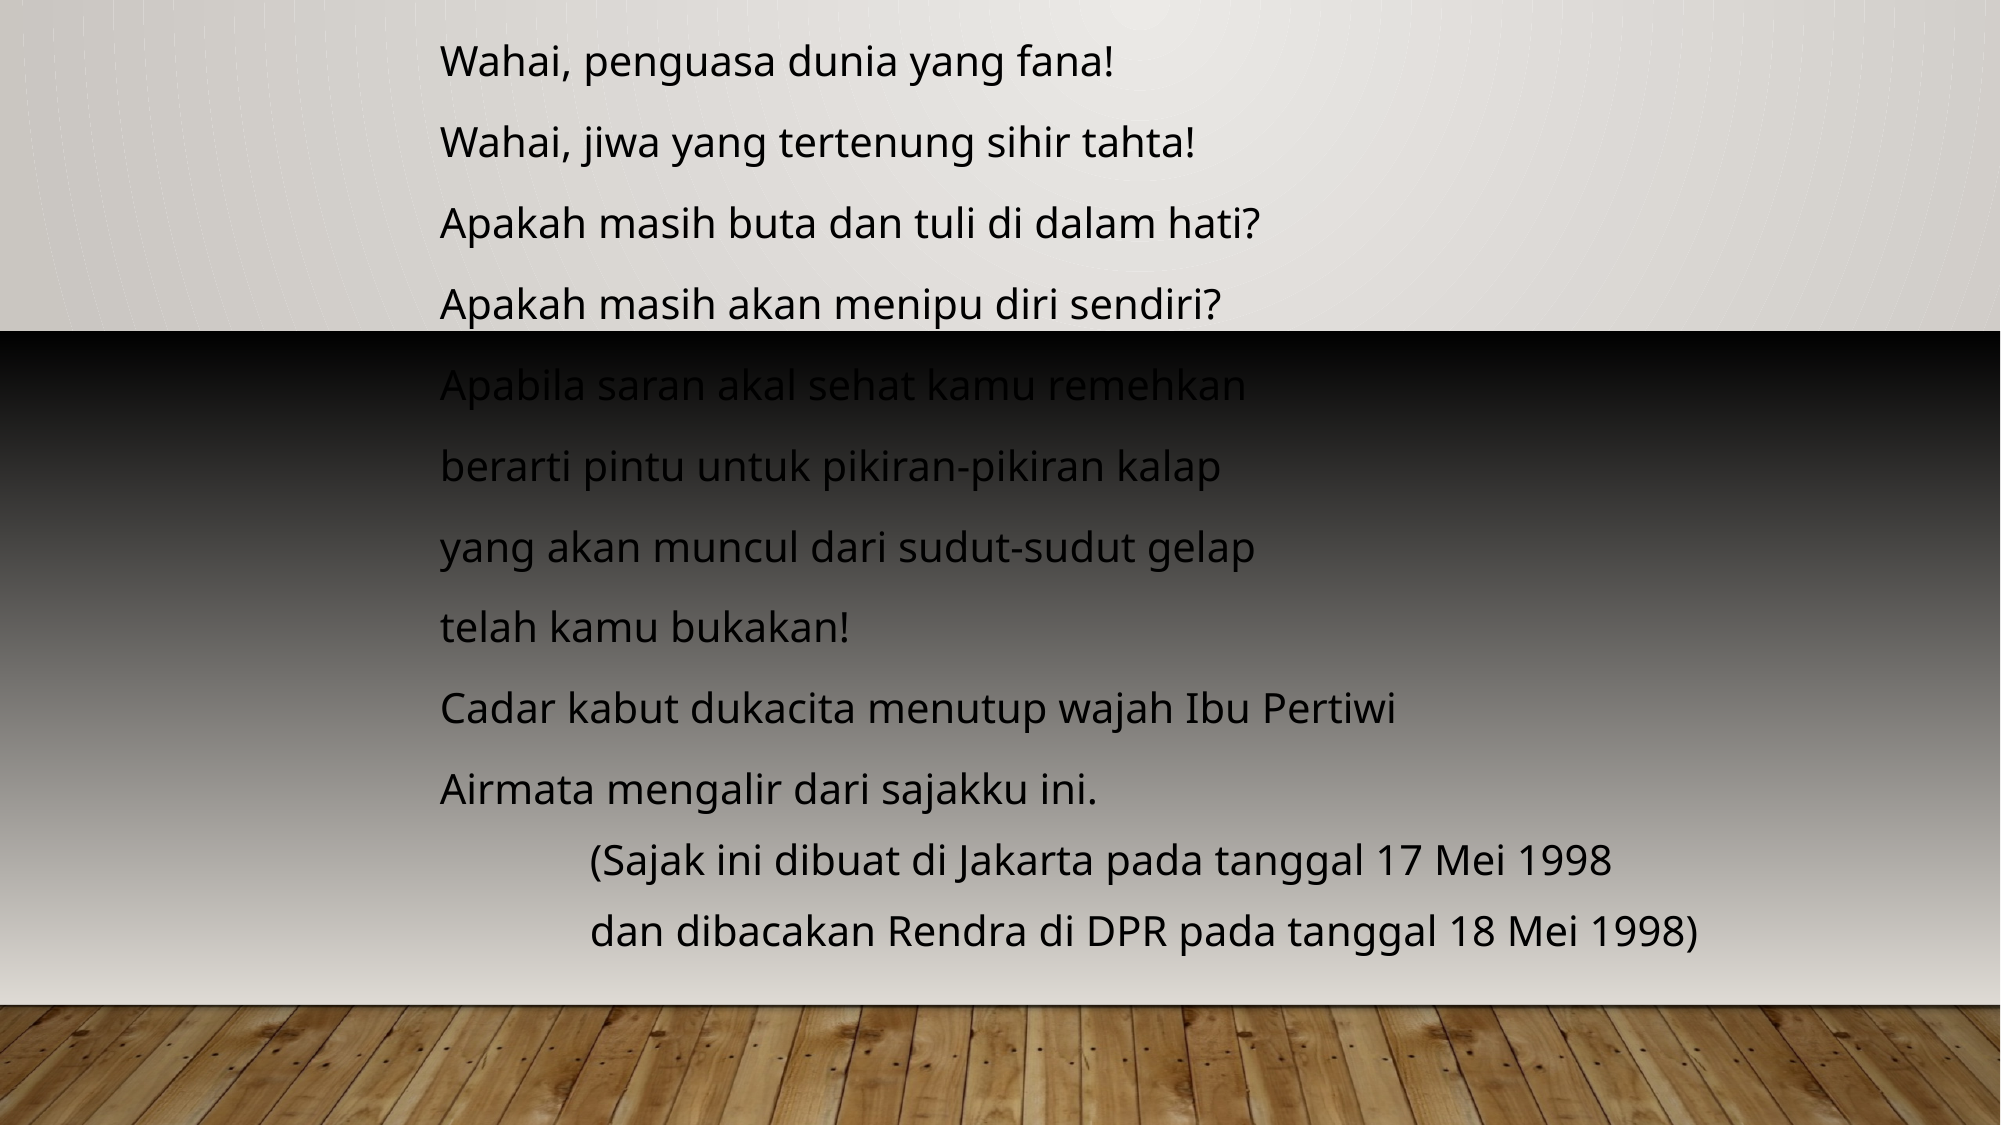

# Wahai, penguasa dunia yang fana!
Wahai, jiwa yang tertenung sihir tahta!
Apakah masih buta dan tuli di dalam hati?
Apakah masih akan menipu diri sendiri?
Apabila saran akal sehat kamu remehkan
berarti pintu untuk pikiran-pikiran kalap
yang akan muncul dari sudut-sudut gelap
telah kamu bukakan!
Cadar kabut dukacita menutup wajah Ibu Pertiwi
Airmata mengalir dari sajakku ini.
		(Sajak ini dibuat di Jakarta pada tanggal 17 Mei 1998
		dan dibacakan Rendra di DPR pada tanggal 18 Mei 1998)